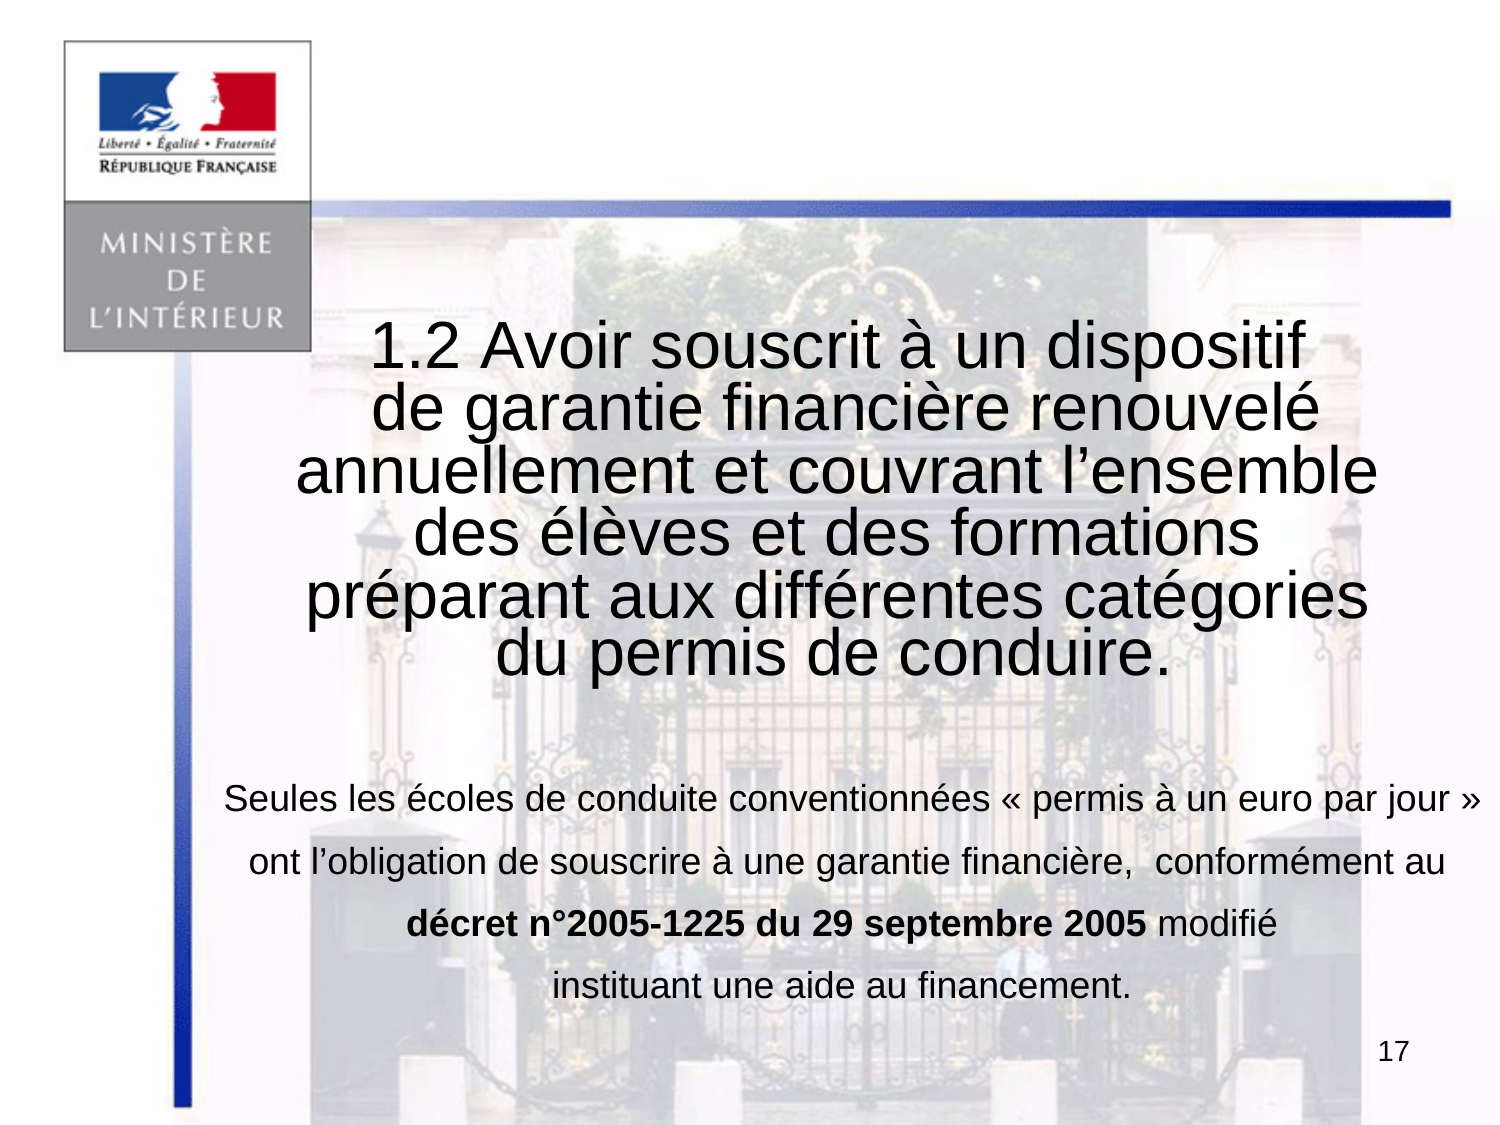

# 1.2 Avoir souscrit à un dispositif de garantie financière renouvelé annuellement et couvrant l’ensemble des élèves et des formations préparant aux différentes catégories du permis de conduire. Seules les écoles de conduite conventionnées « permis à un euro par jour » ont l’obligation de souscrire à une garantie financière, conformément au décret n°2005-1225 du 29 septembre 2005 modifié instituant une aide au financement.